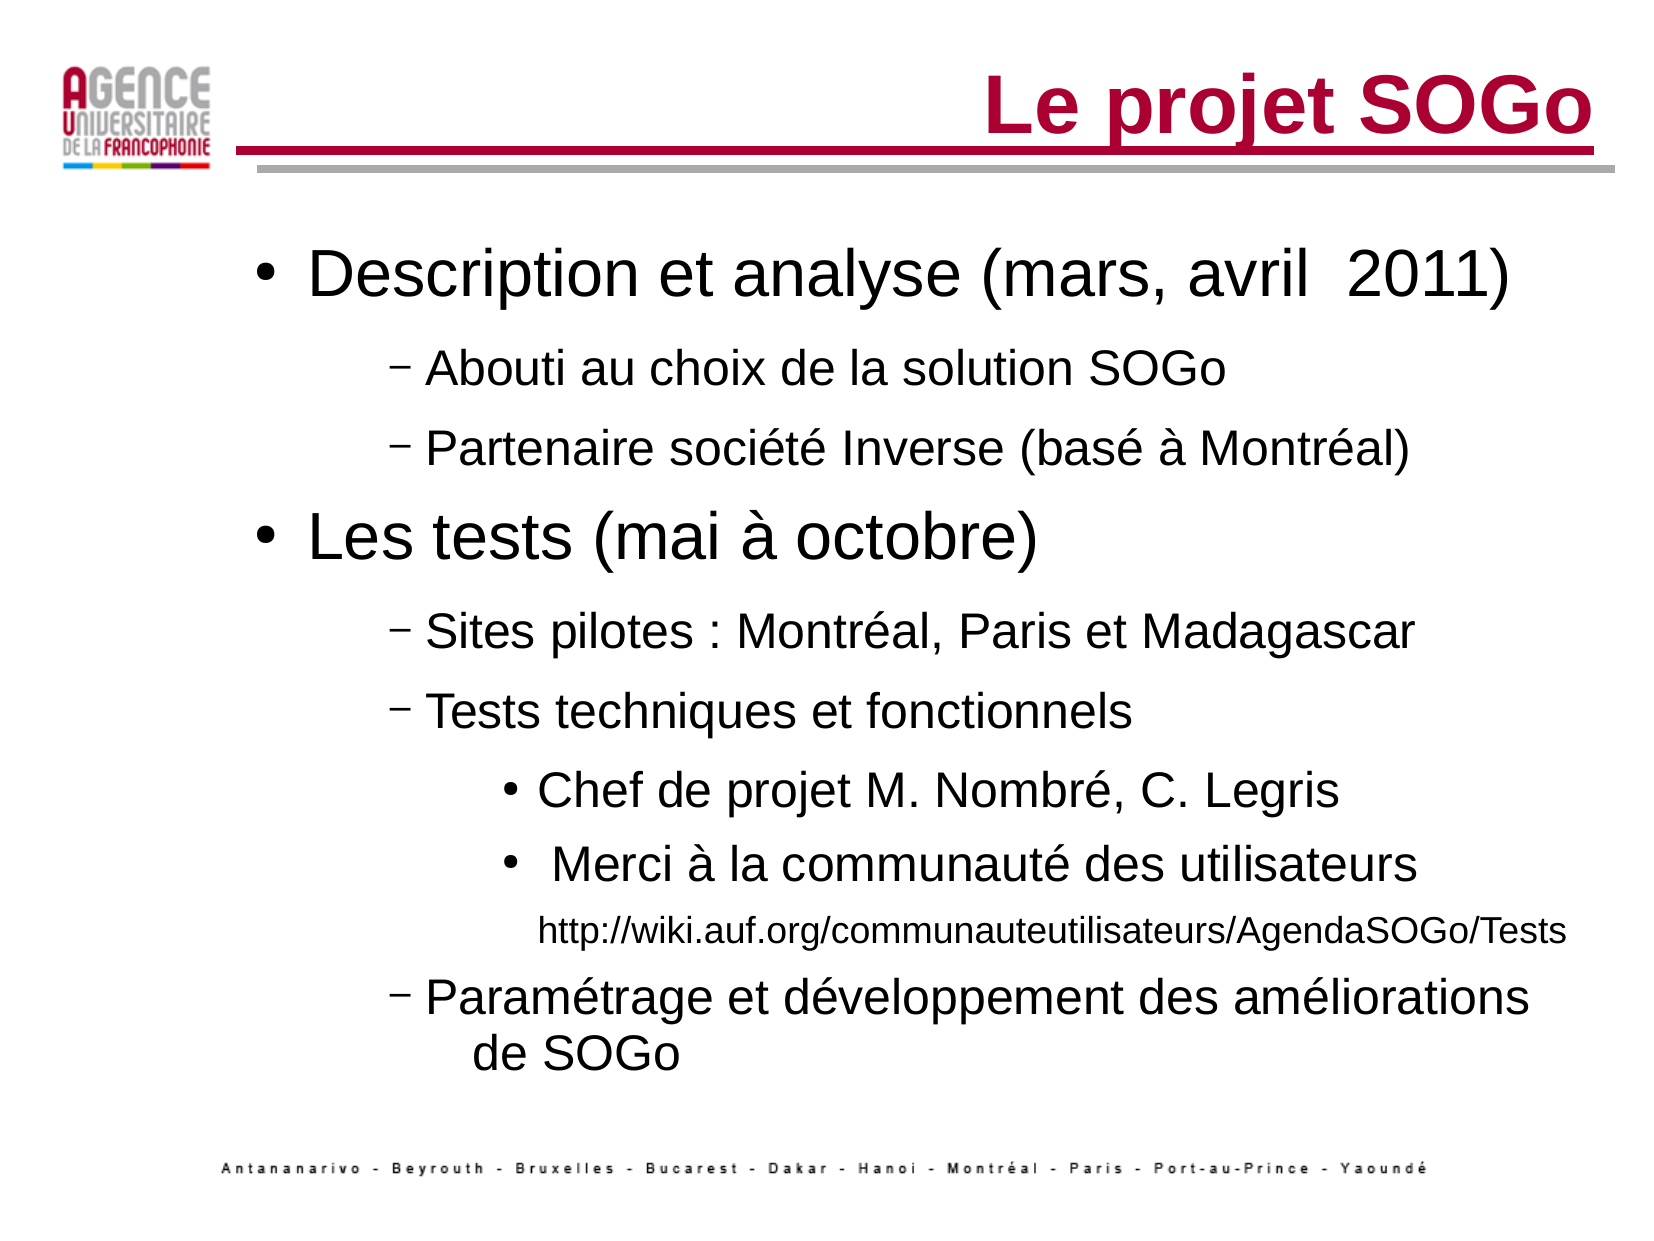

# Le projet SOGo
Description et analyse (mars, avril 2011)
Abouti au choix de la solution SOGo
Partenaire société Inverse (basé à Montréal)
Les tests (mai à octobre)
Sites pilotes : Montréal, Paris et Madagascar
Tests techniques et fonctionnels
Chef de projet M. Nombré, C. Legris
 Merci à la communauté des utilisateurs
http://wiki.auf.org/communauteutilisateurs/AgendaSOGo/Tests
Paramétrage et développement des améliorations de SOGo